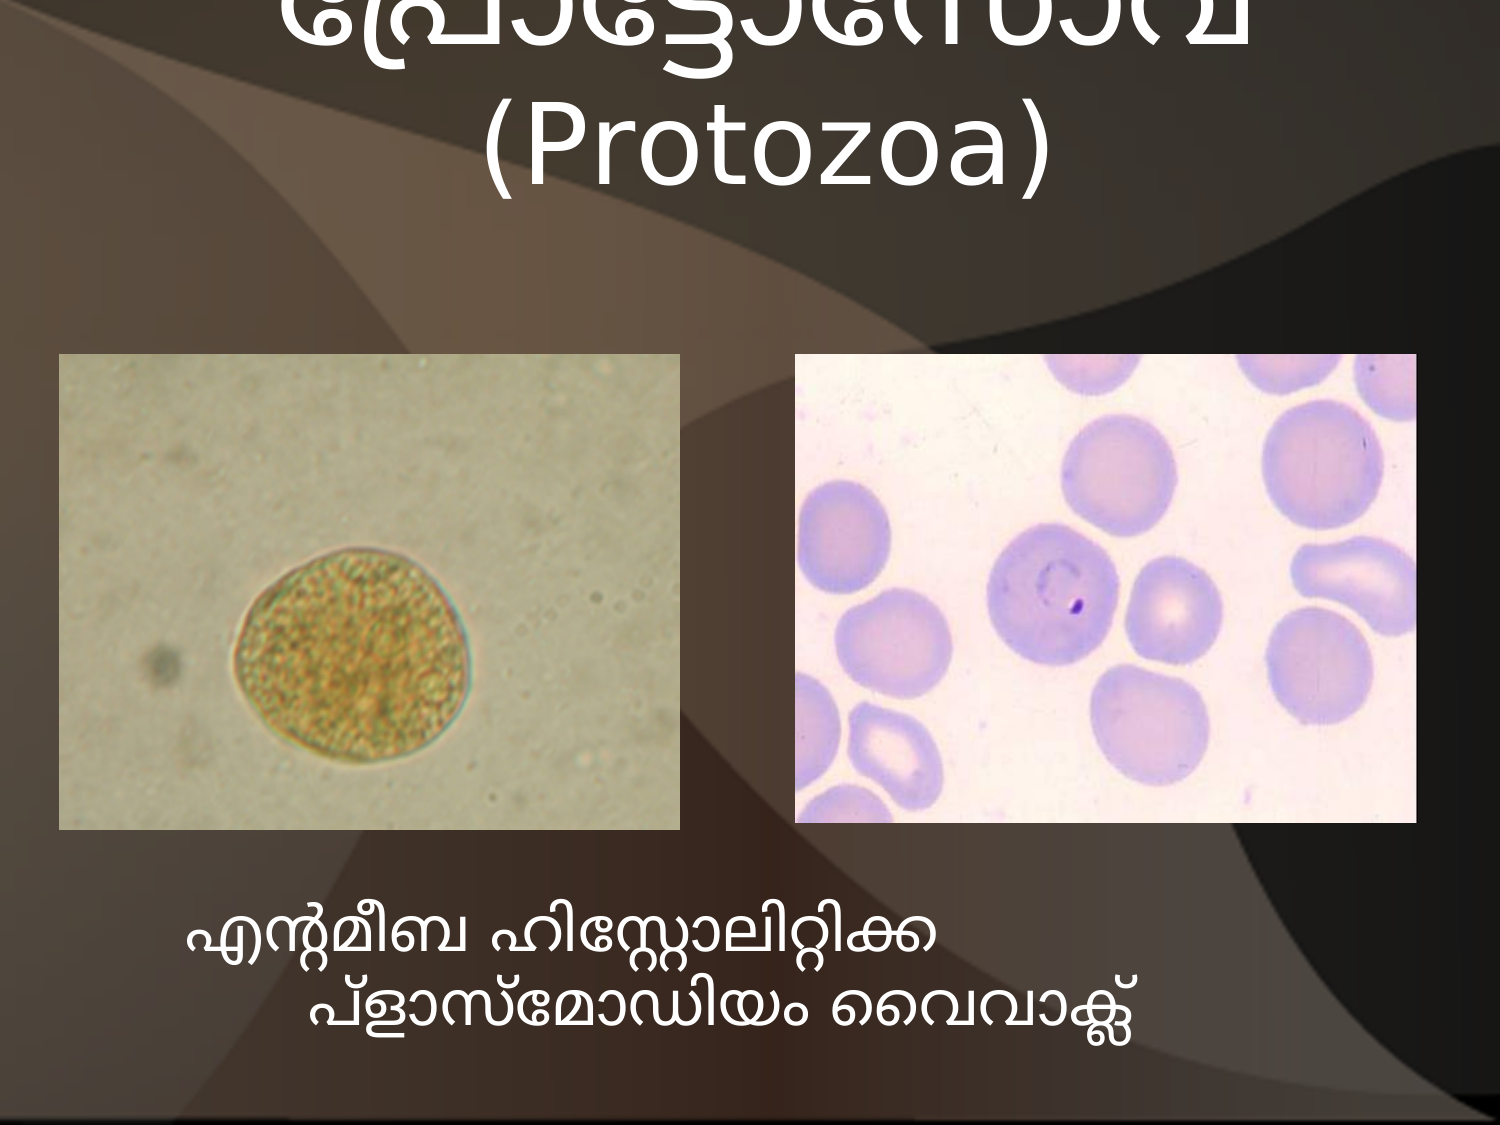

# പ്രോട്ടോസോവ (Protozoa)
എന്റമീബ ഹിസ്റ്റോലിറ്റിക്ക പ്ളാസ്മോഡിയം വൈവാക്ല്